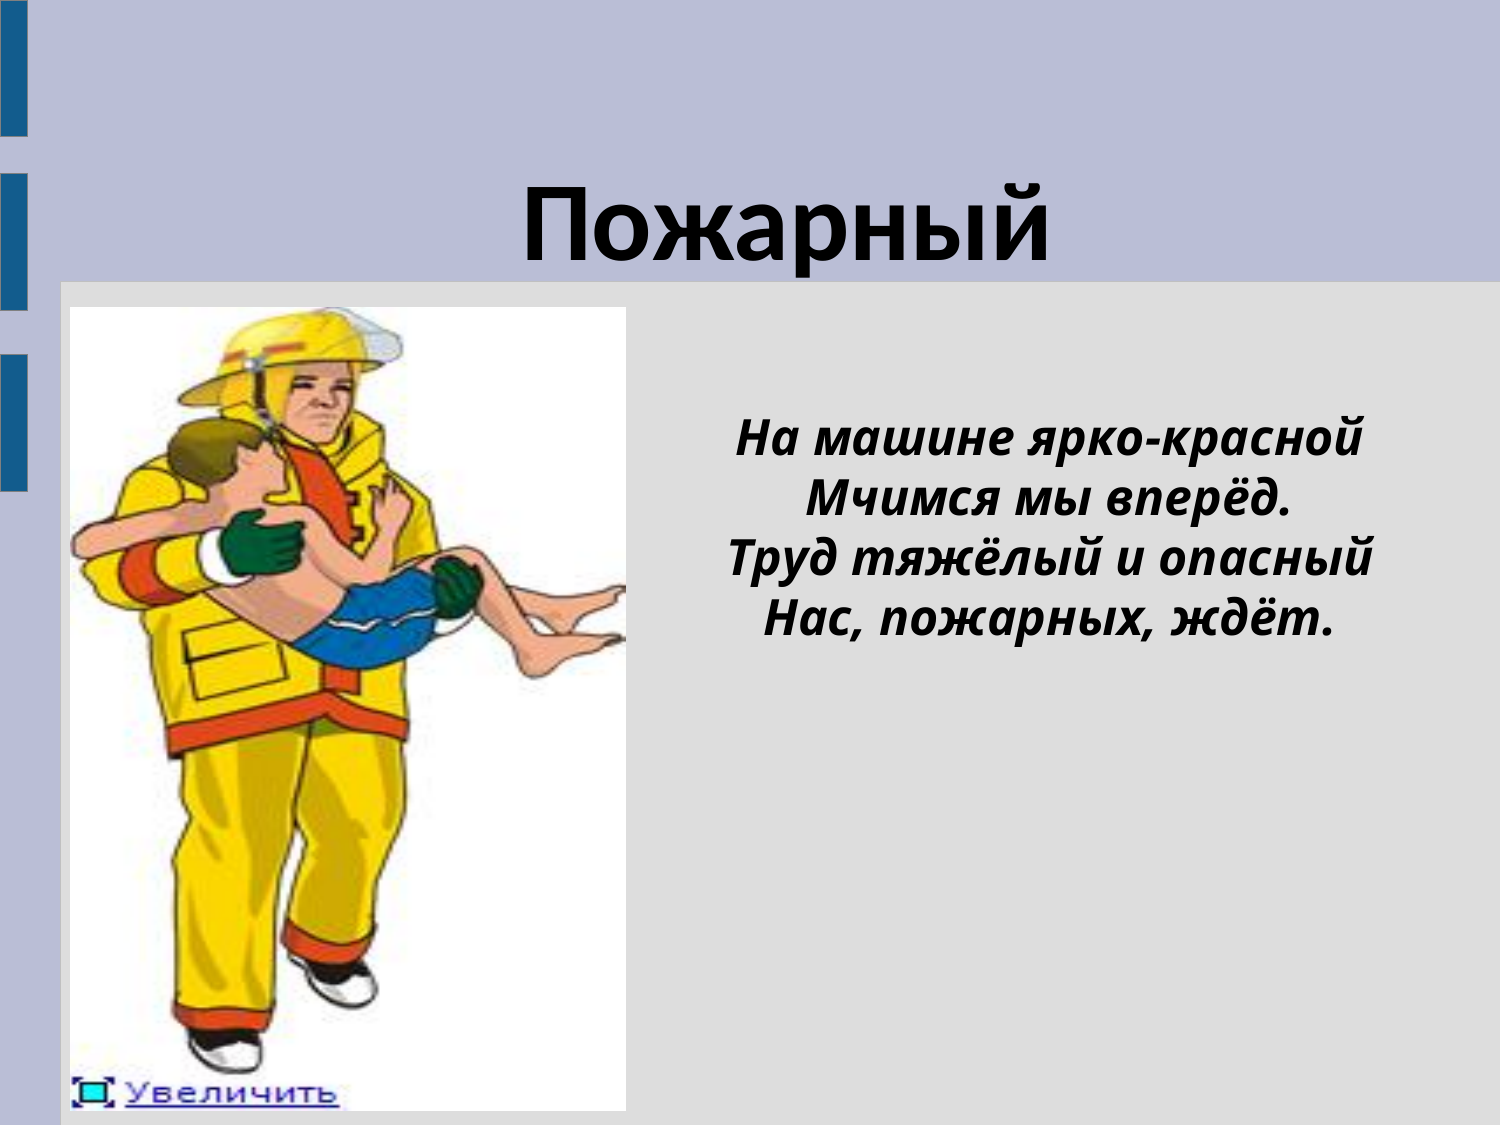

Пожарный
# На машине ярко-красной Мчимся мы вперёд. Труд тяжёлый и опасный Нас, пожарных, ждёт.